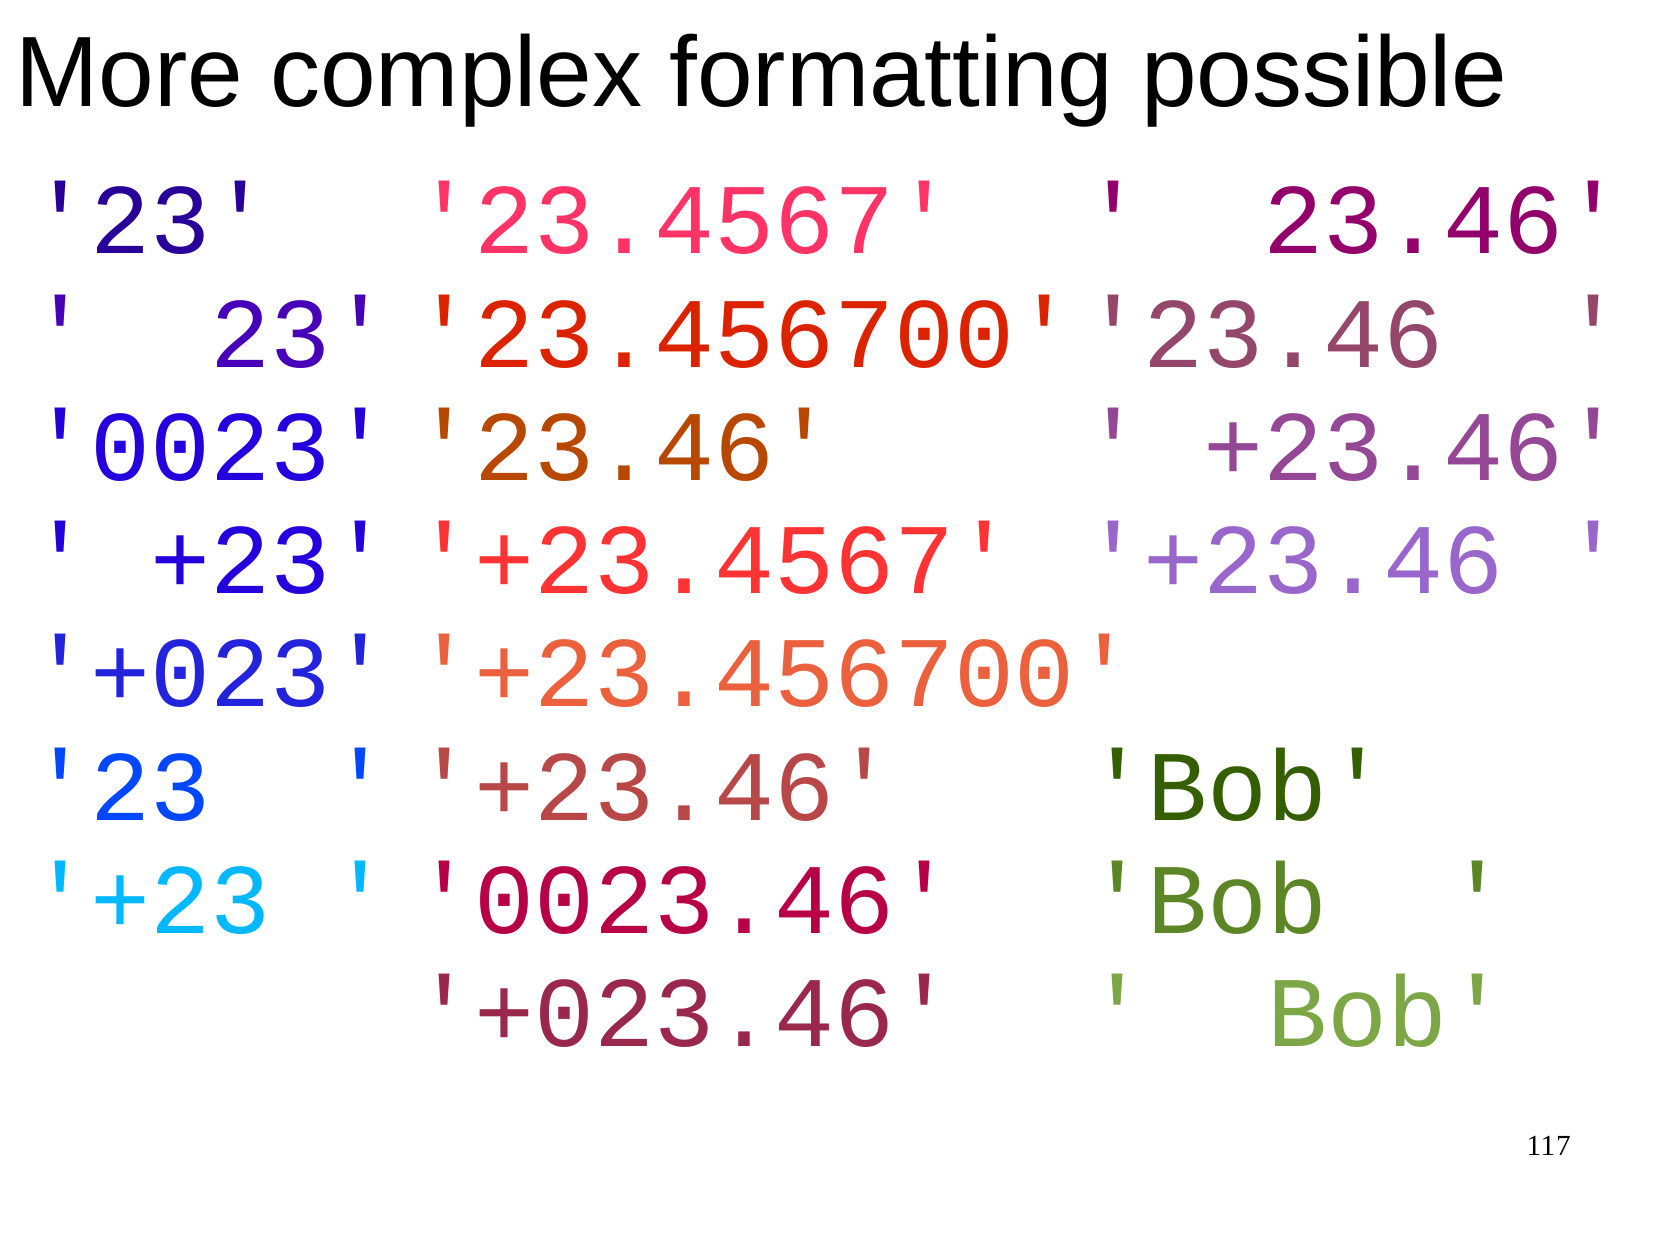

More complex formatting possible
'23'
' 23'
'0023'
' +23'
'+023'
'23 '
'+23 '
'23.4567'
'23.456700'
'23.46'
'+23.4567'
'+23.456700'
'+23.46'
'0023.46'
'+023.46'
' 23.46'
'23.46 '
' +23.46'
'+23.46 '
'Bob'
'Bob '
' Bob'
117